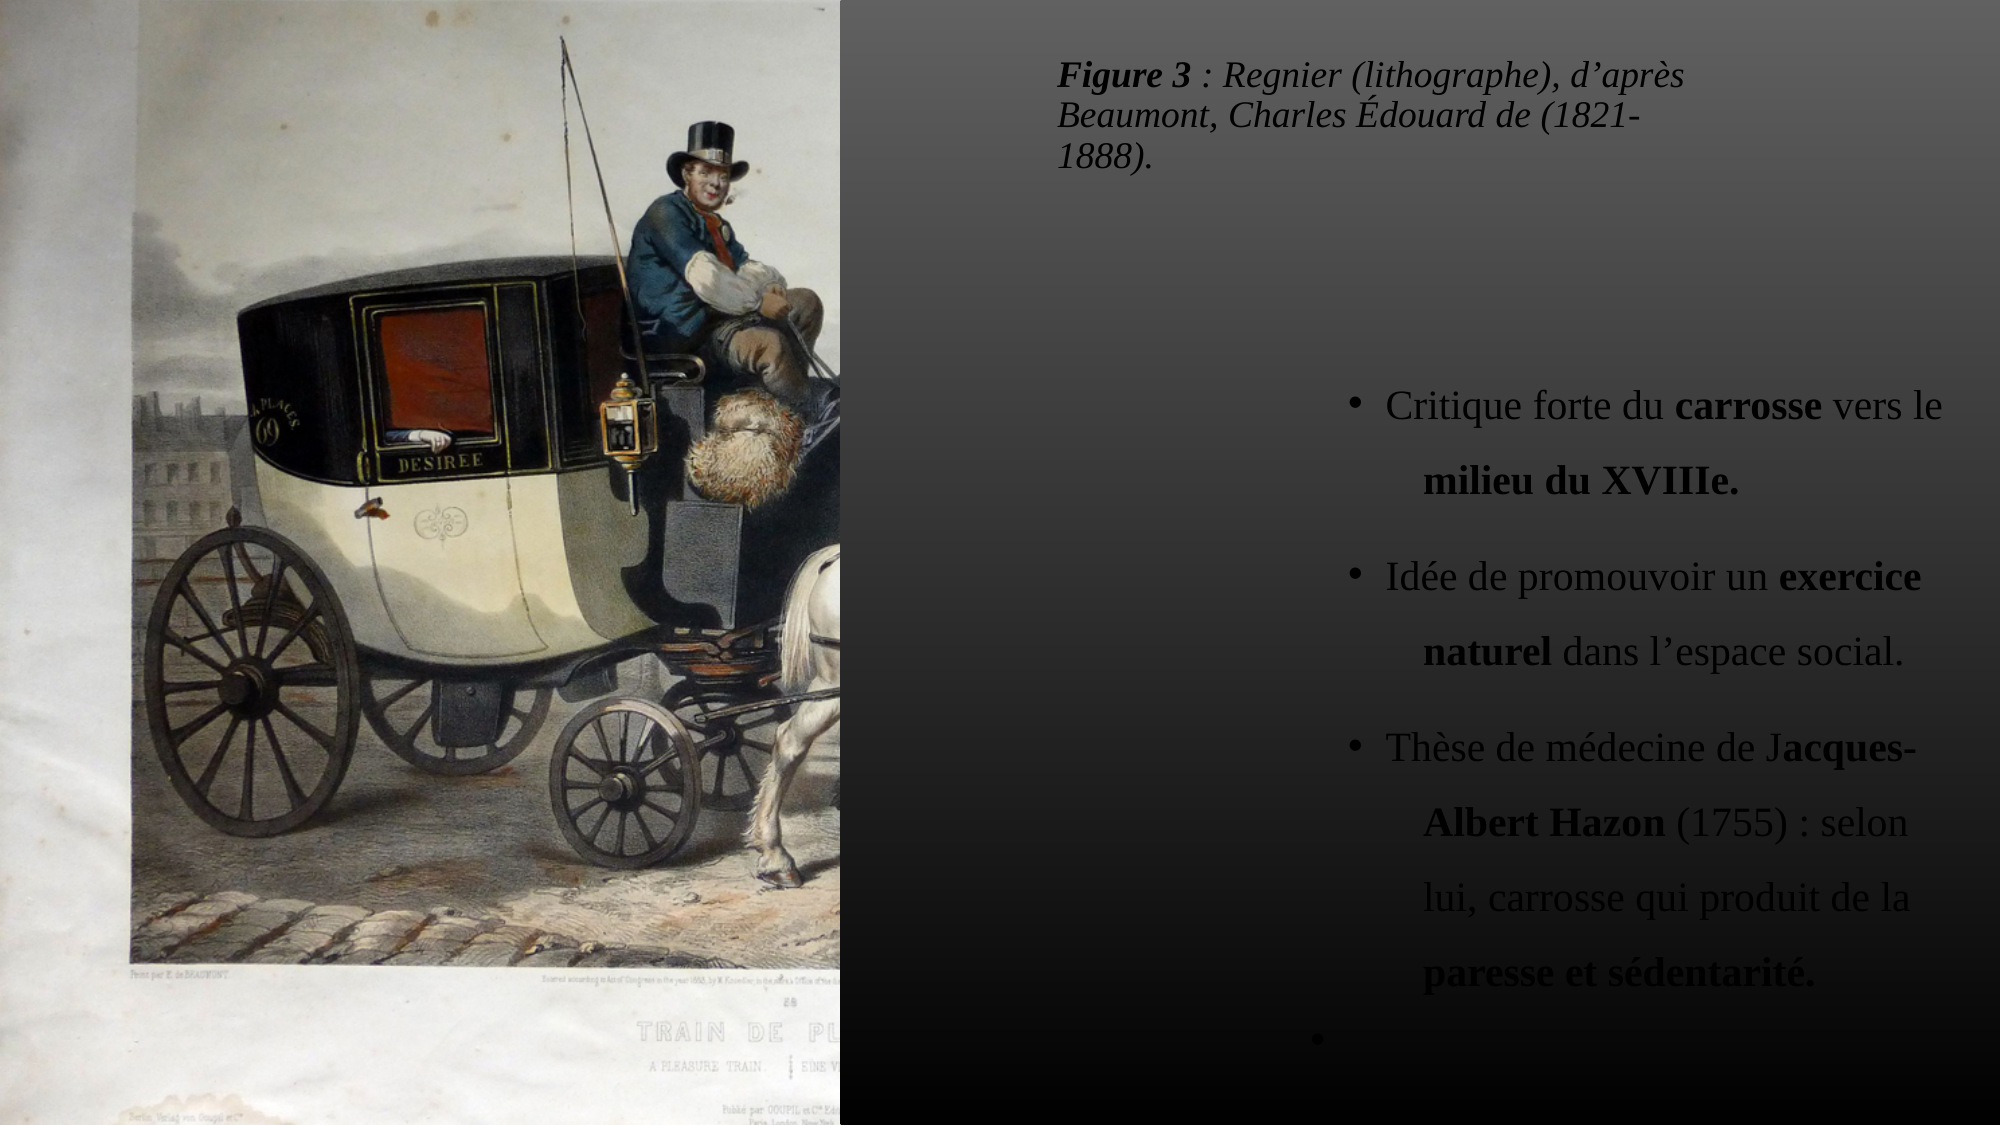

# Figure 3 : Regnier (lithographe), d’après Beaumont, Charles Édouard de (1821-1888).
Critique forte du carrosse vers le milieu du XVIIIe.
Idée de promouvoir un exercice naturel dans l’espace social.
Thèse de médecine de Jacques-Albert Hazon (1755) : selon lui, carrosse qui produit de la paresse et sédentarité.